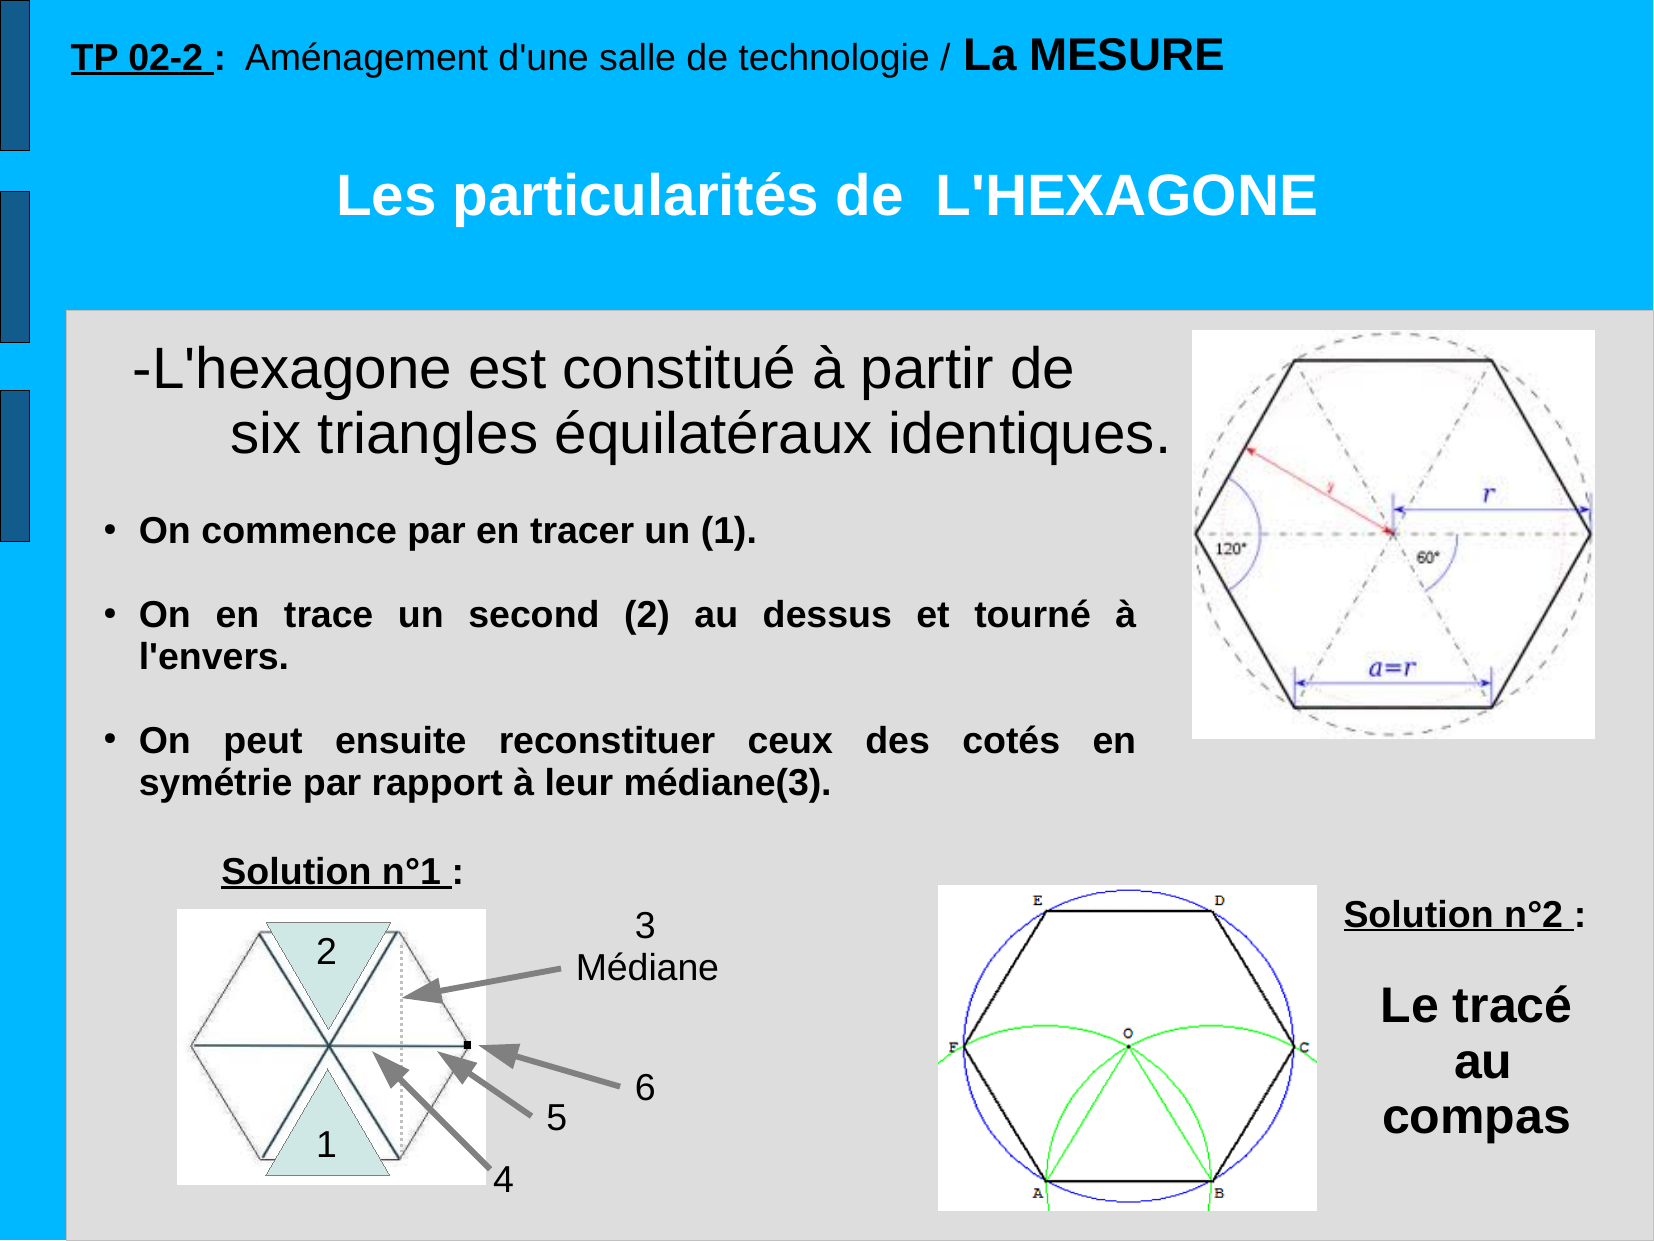

TP 02-2 : Aménagement d'une salle de technologie / La MESURE
# Les particularités de L'HEXAGONE
-L'hexagone est constitué à partir de
 six triangles équilatéraux identiques.
On commence par en tracer un (1).
On en trace un second (2) au dessus et tourné à l'envers.
On peut ensuite reconstituer ceux des cotés en symétrie par rapport à leur médiane(3).
Solution n°1 :
Solution n°2 :
Le tracé
 au compas
3
Médiane
2
.
x
x
6
5
1
4